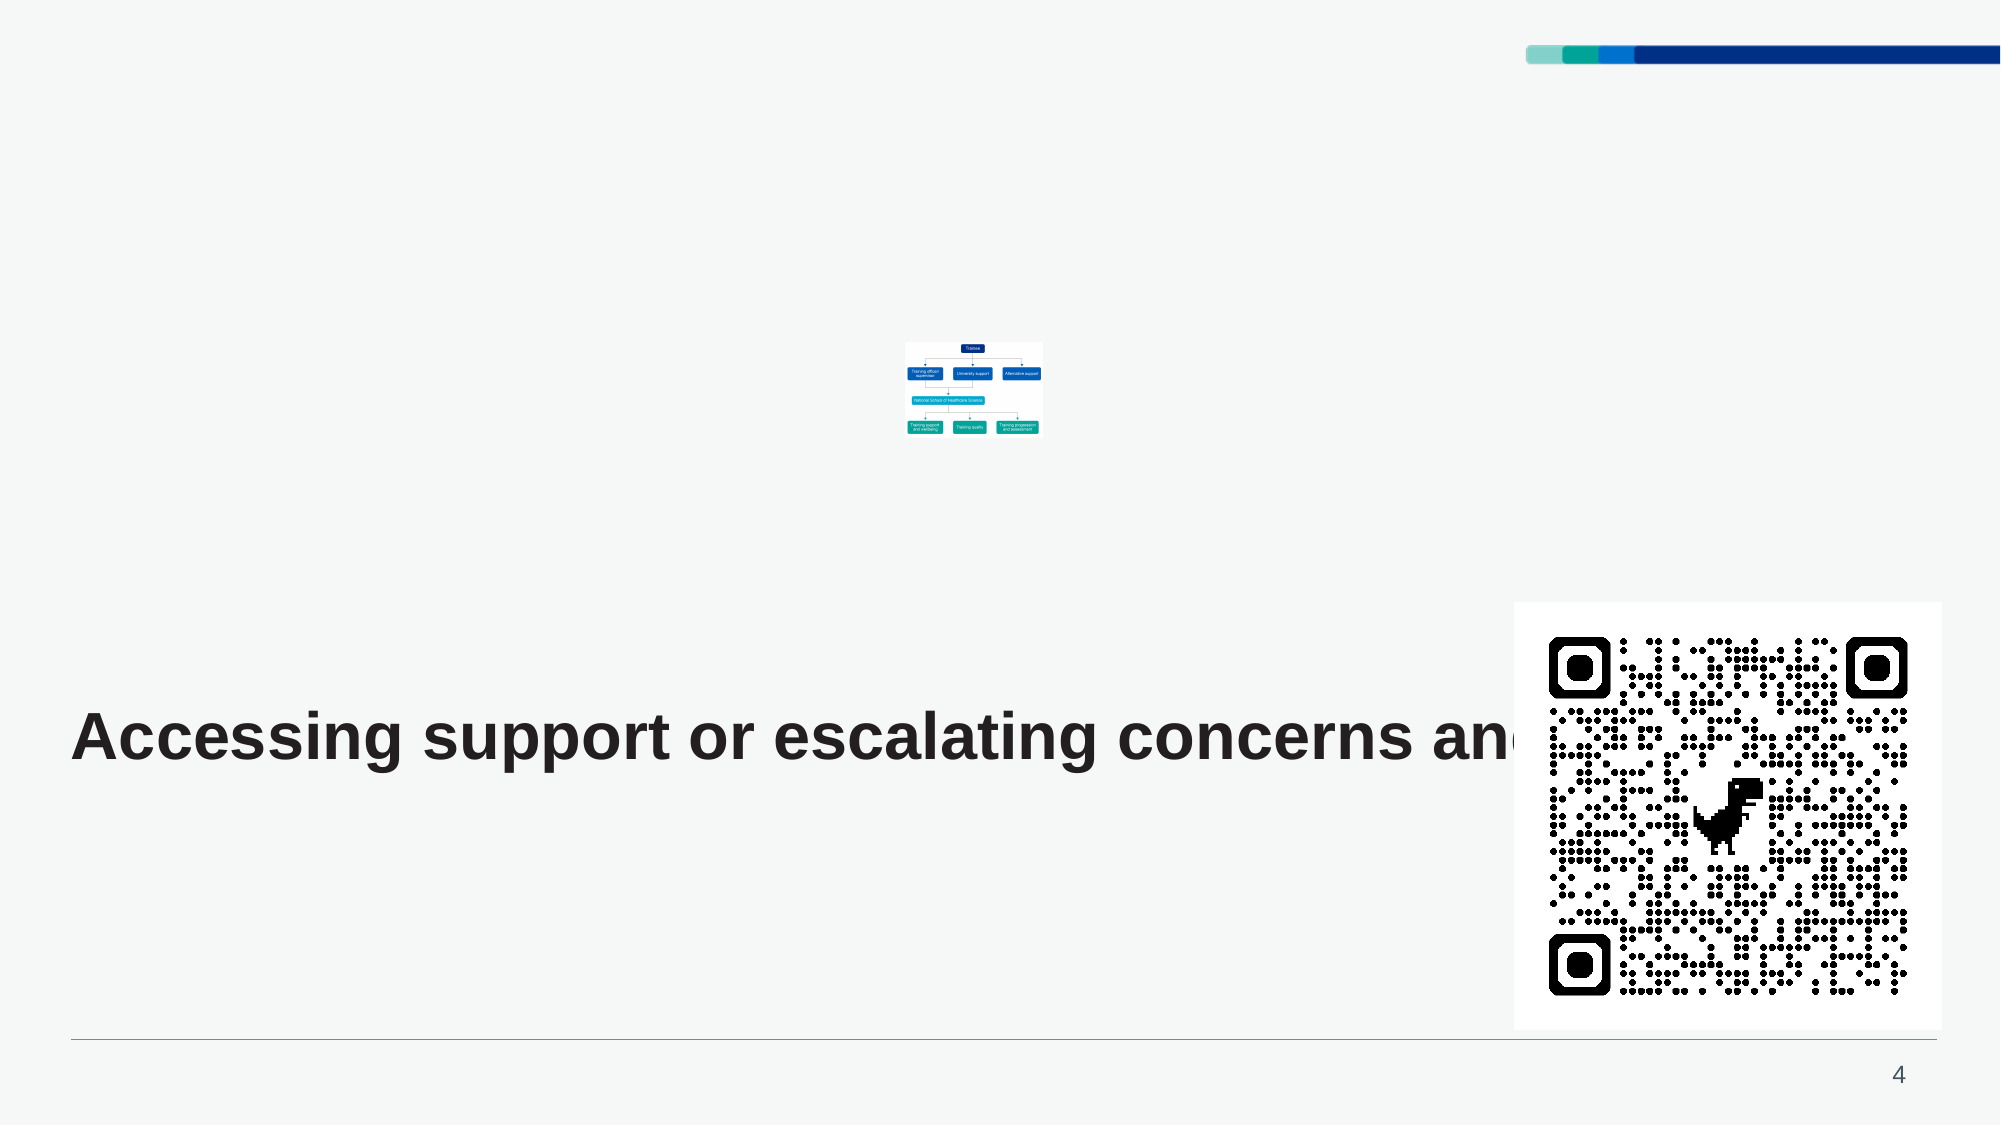

# Accessing support or escalating concerns and issues